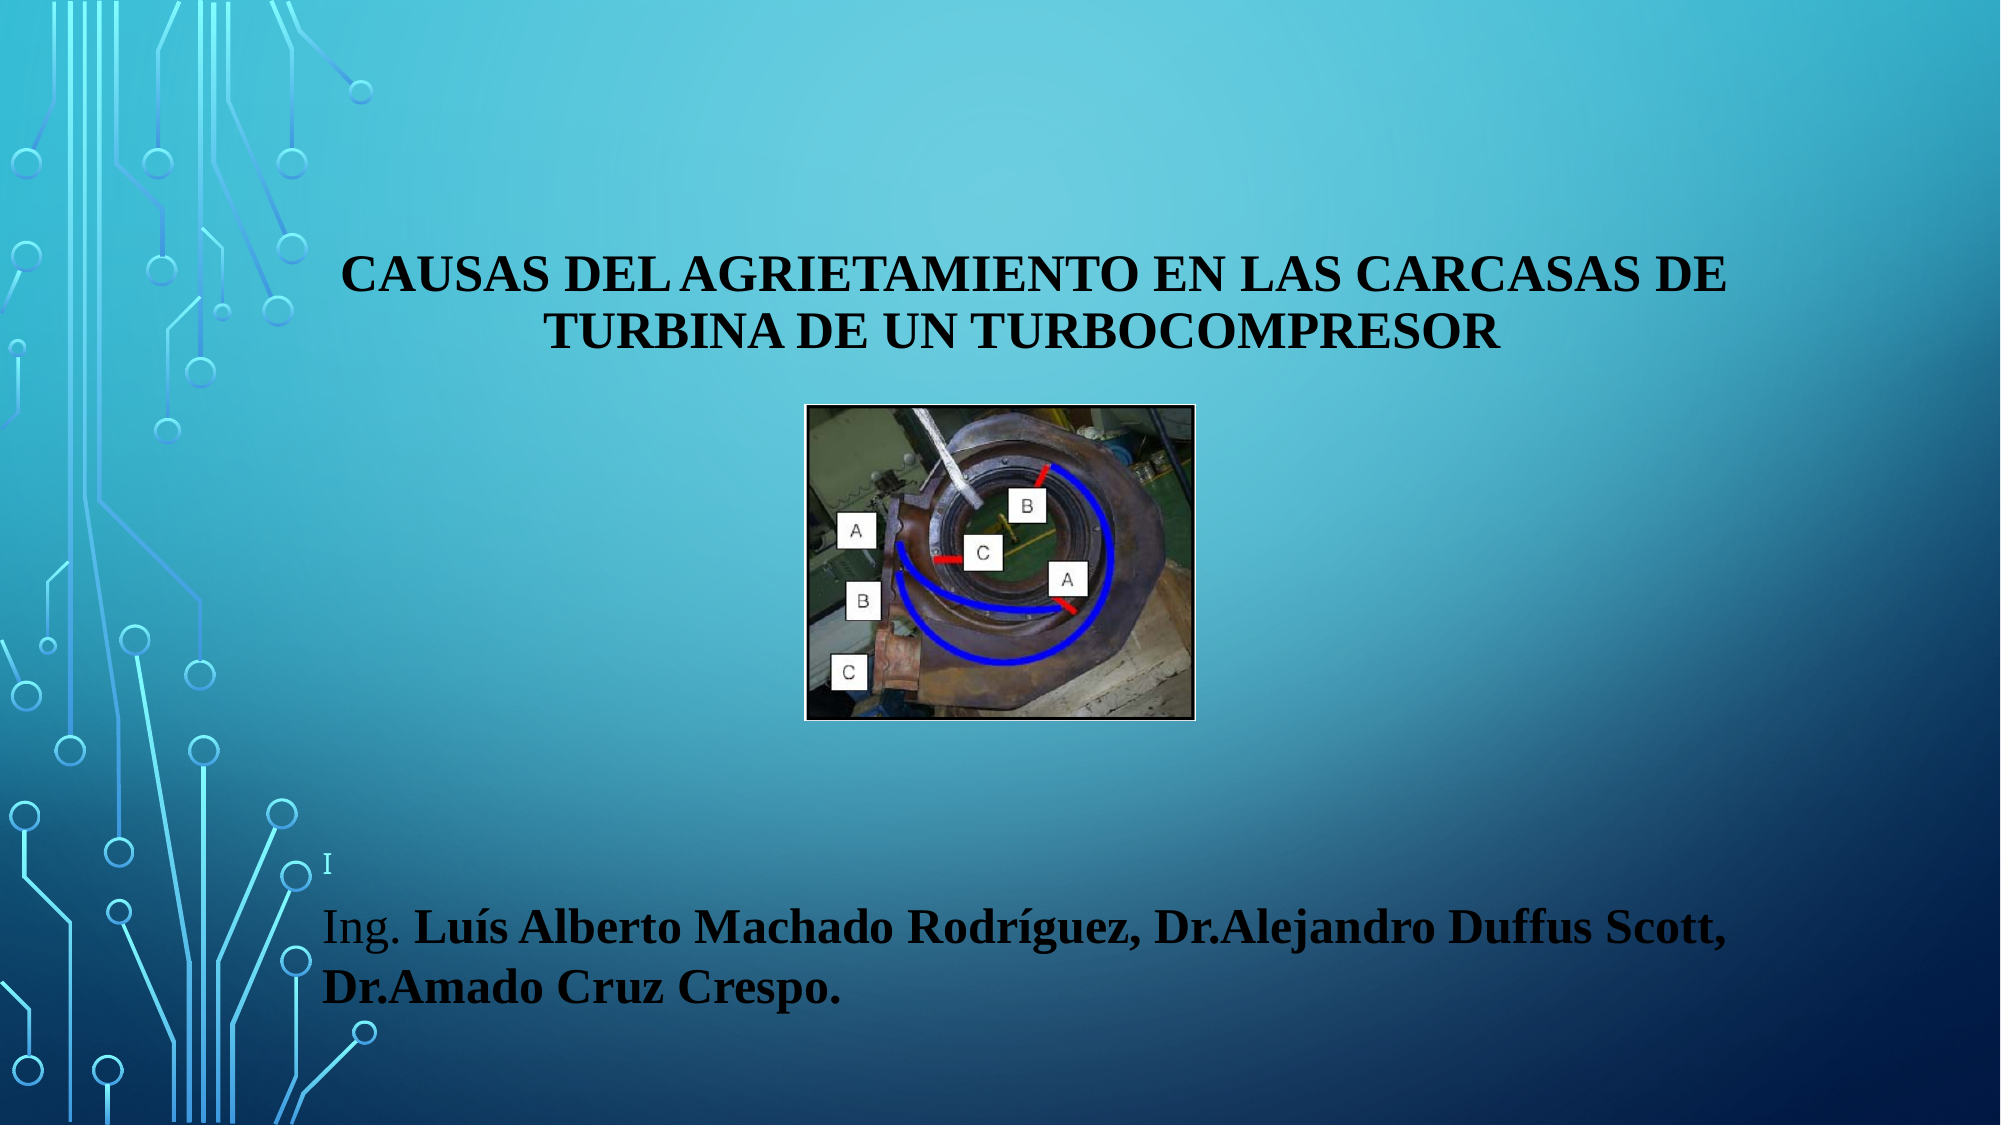

# Causas del agrietamiento en las carcasas de turbina de un turbocompresor
I
Ing. Luís Alberto Machado Rodríguez, Dr.Alejandro Duffus Scott, Dr.Amado Cruz Crespo.